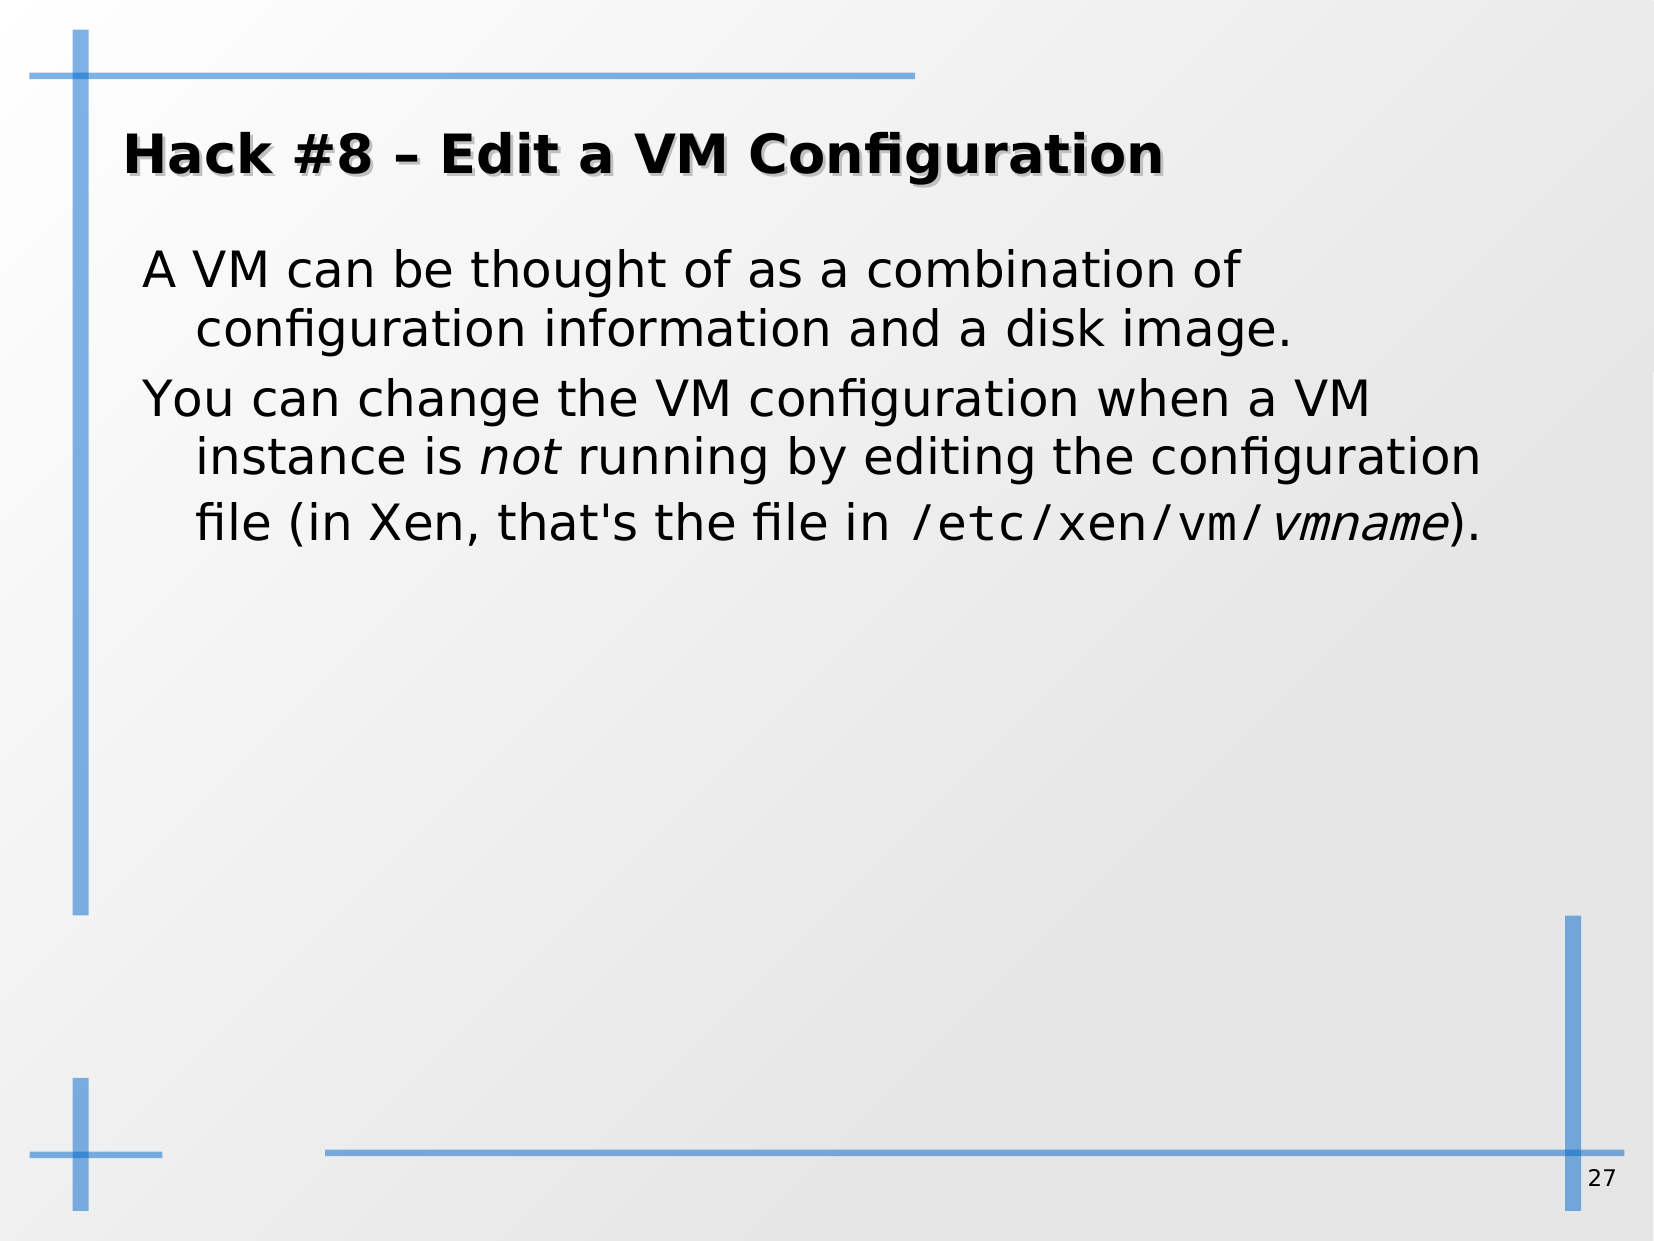

# Hack #8 – Edit a VM Configuration
A VM can be thought of as a combination of configuration information and a disk image.
You can change the VM configuration when a VM instance is not running by editing the configuration file (in Xen, that's the file in /etc/xen/vm/vmname).